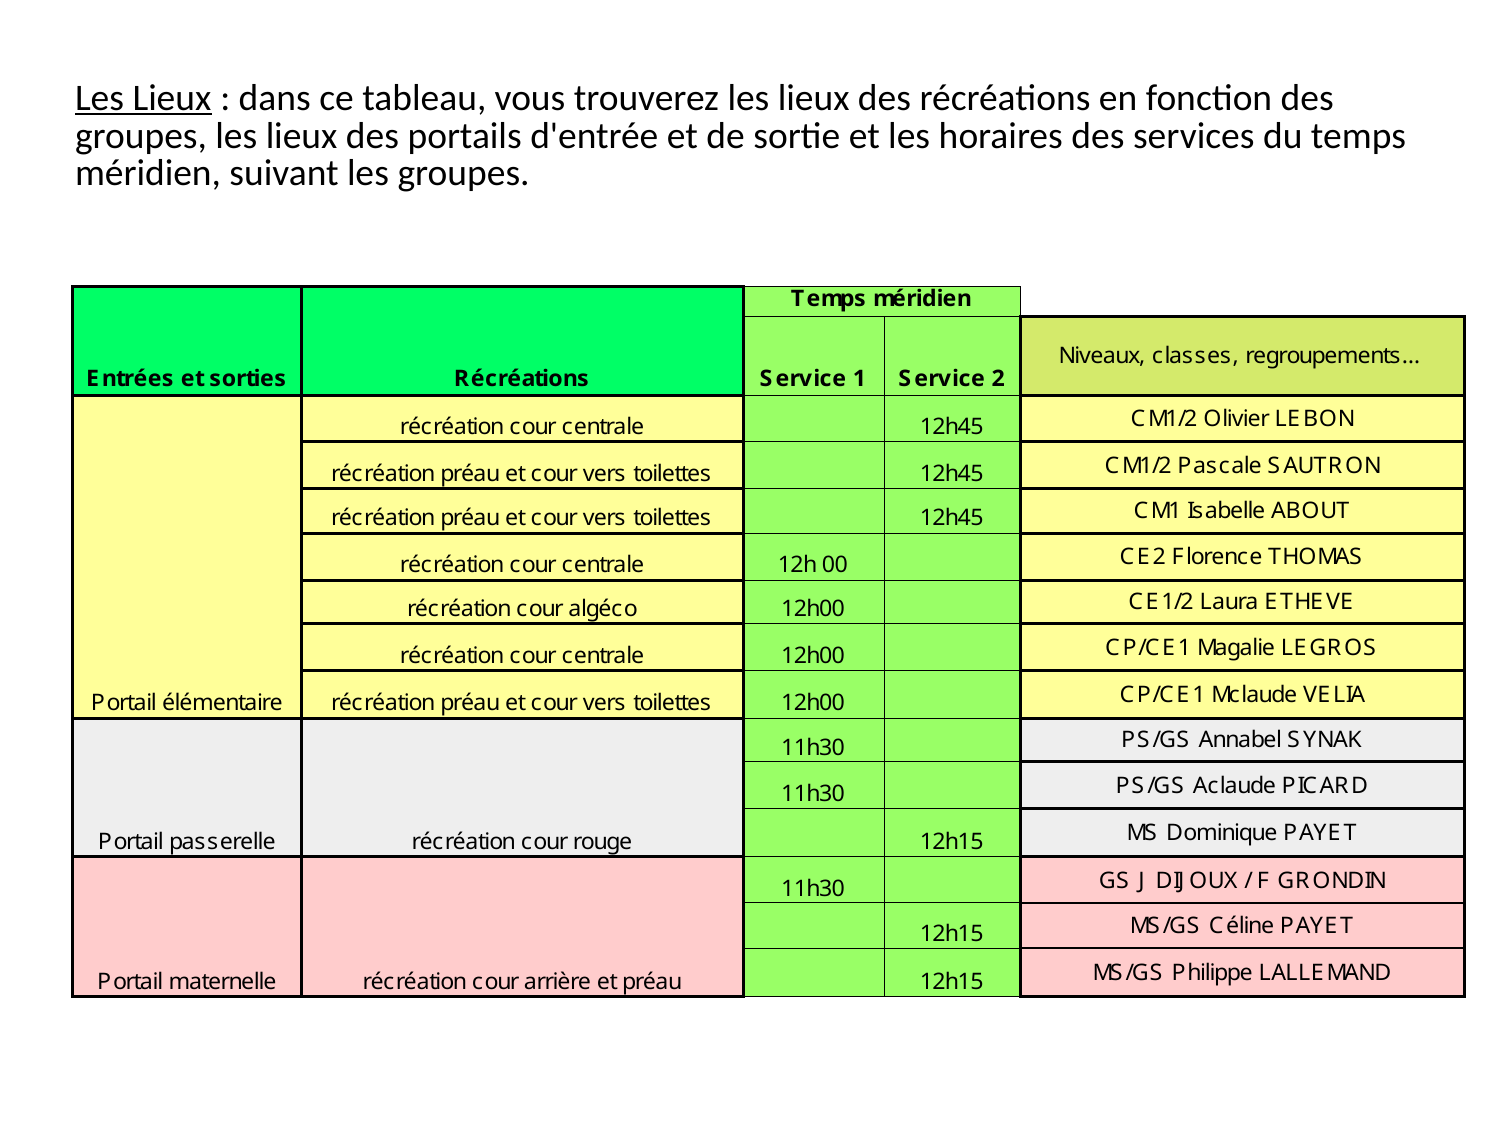

# Les Lieux : dans ce tableau, vous trouverez les lieux des récréations en fonction des groupes, les lieux des portails d'entrée et de sortie et les horaires des services du temps méridien, suivant les groupes.